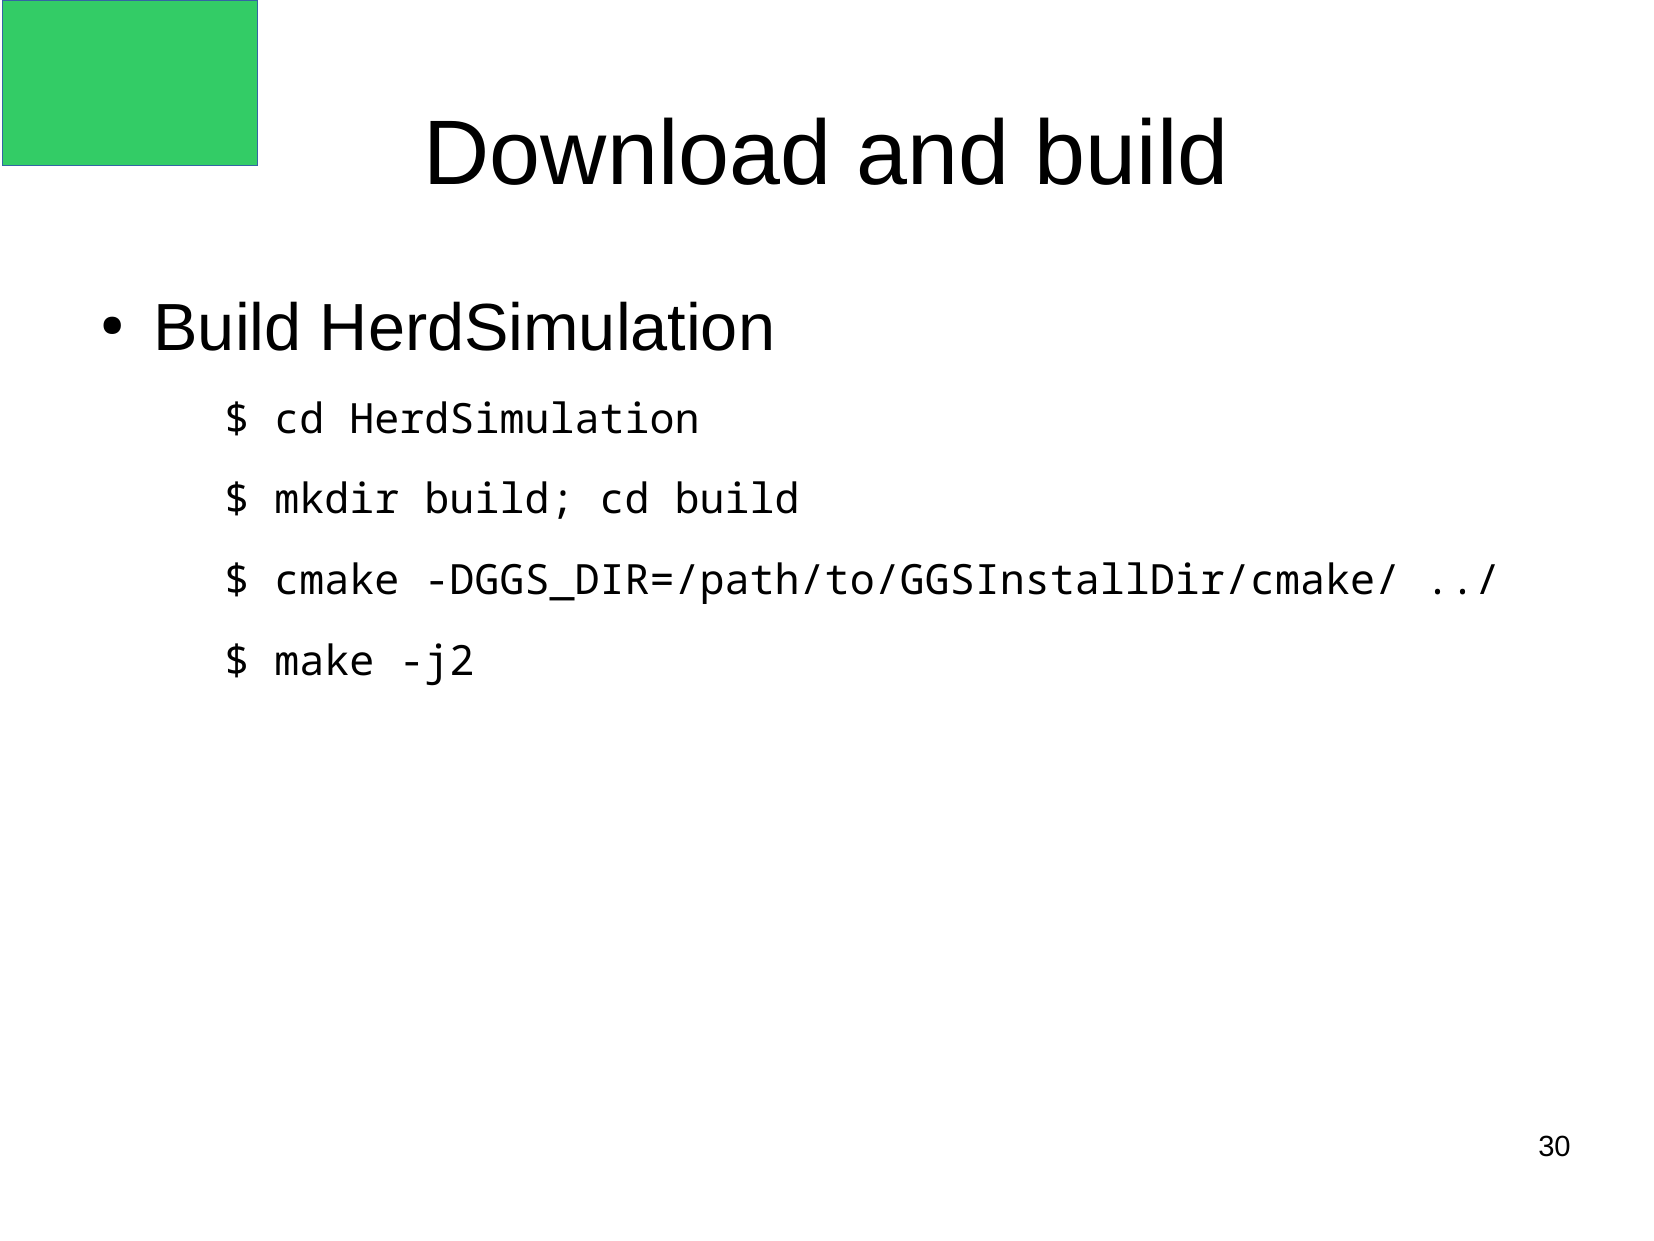

# Download and build
Build HerdSimulation
$ cd HerdSimulation
$ mkdir build; cd build
$ cmake -DGGS_DIR=/path/to/GGSInstallDir/cmake/ ../
$ make -j2
30